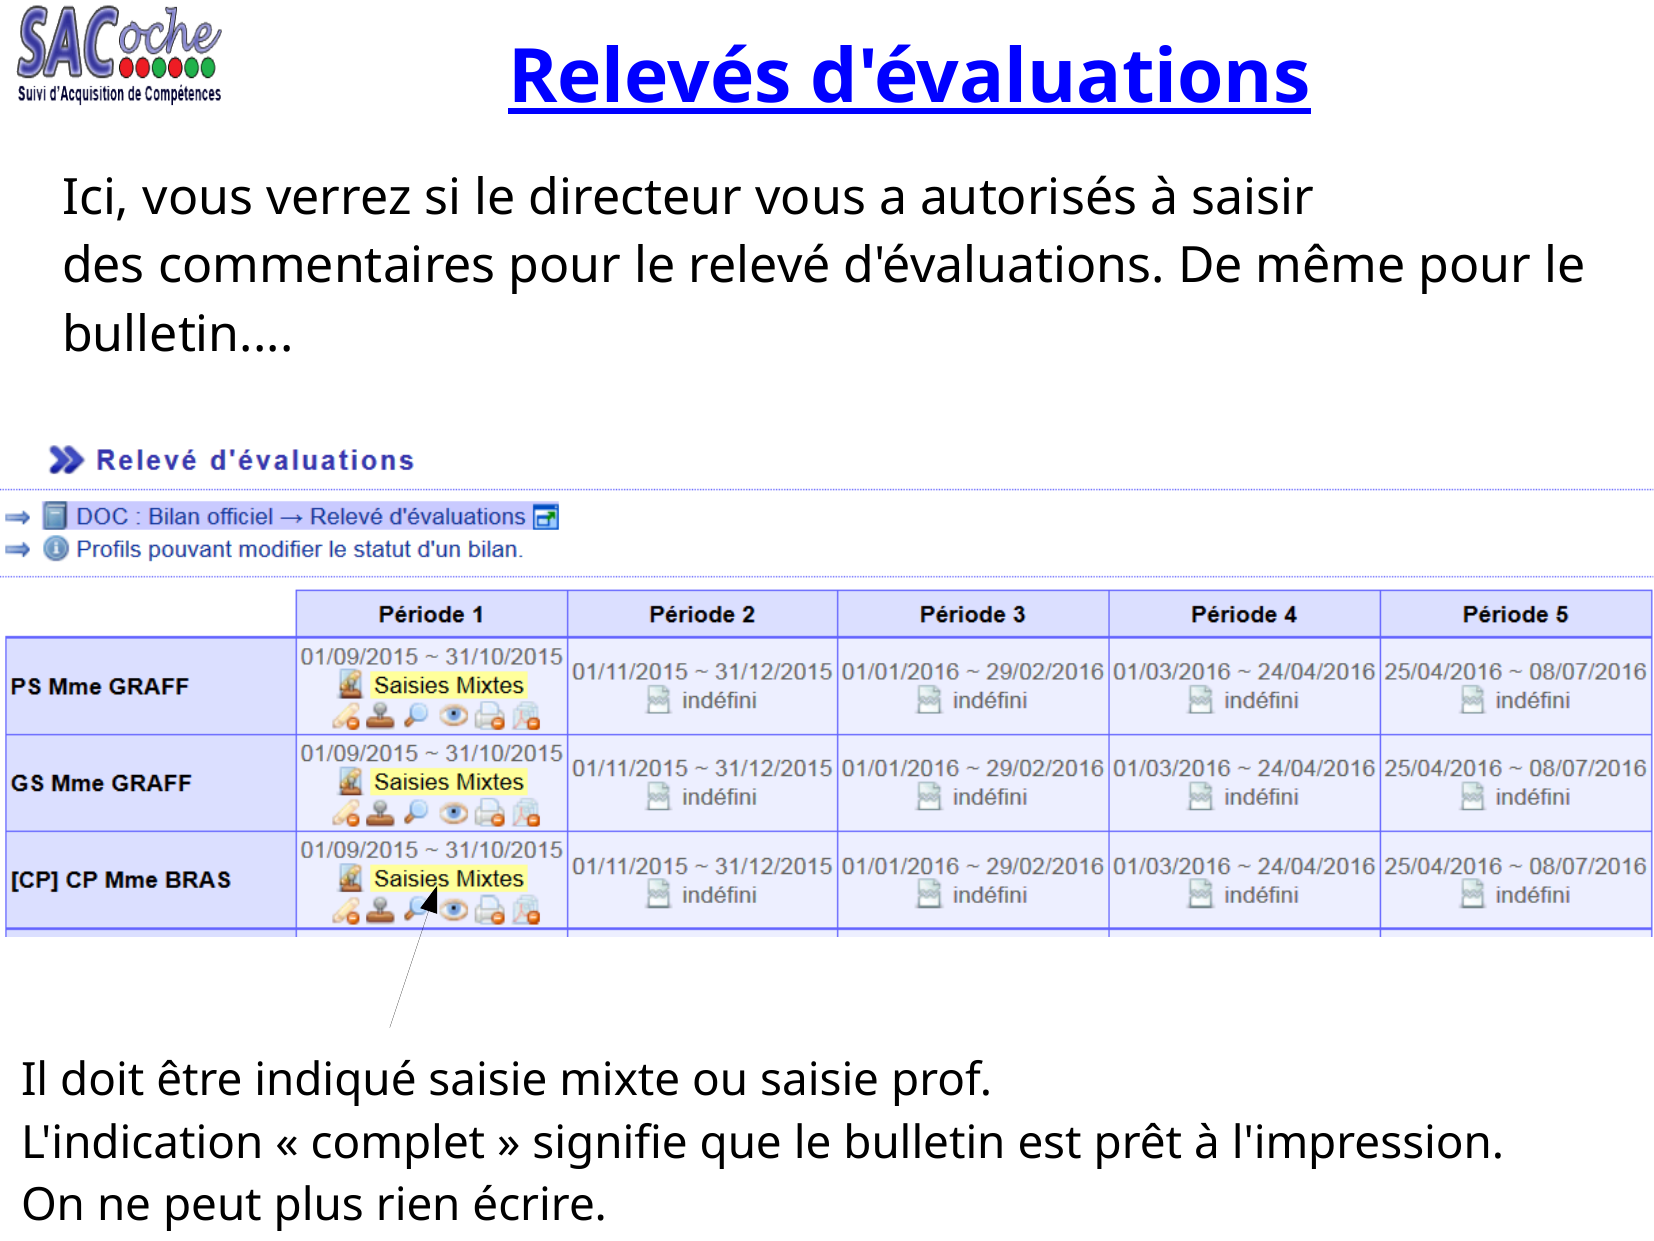

# Relevés d'évaluations
Ici, vous verrez si le directeur vous a autorisés à saisir
des commentaires pour le relevé d'évaluations. De même pour le
bulletin....
Il doit être indiqué saisie mixte ou saisie prof.
L'indication « complet » signifie que le bulletin est prêt à l'impression.
On ne peut plus rien écrire.